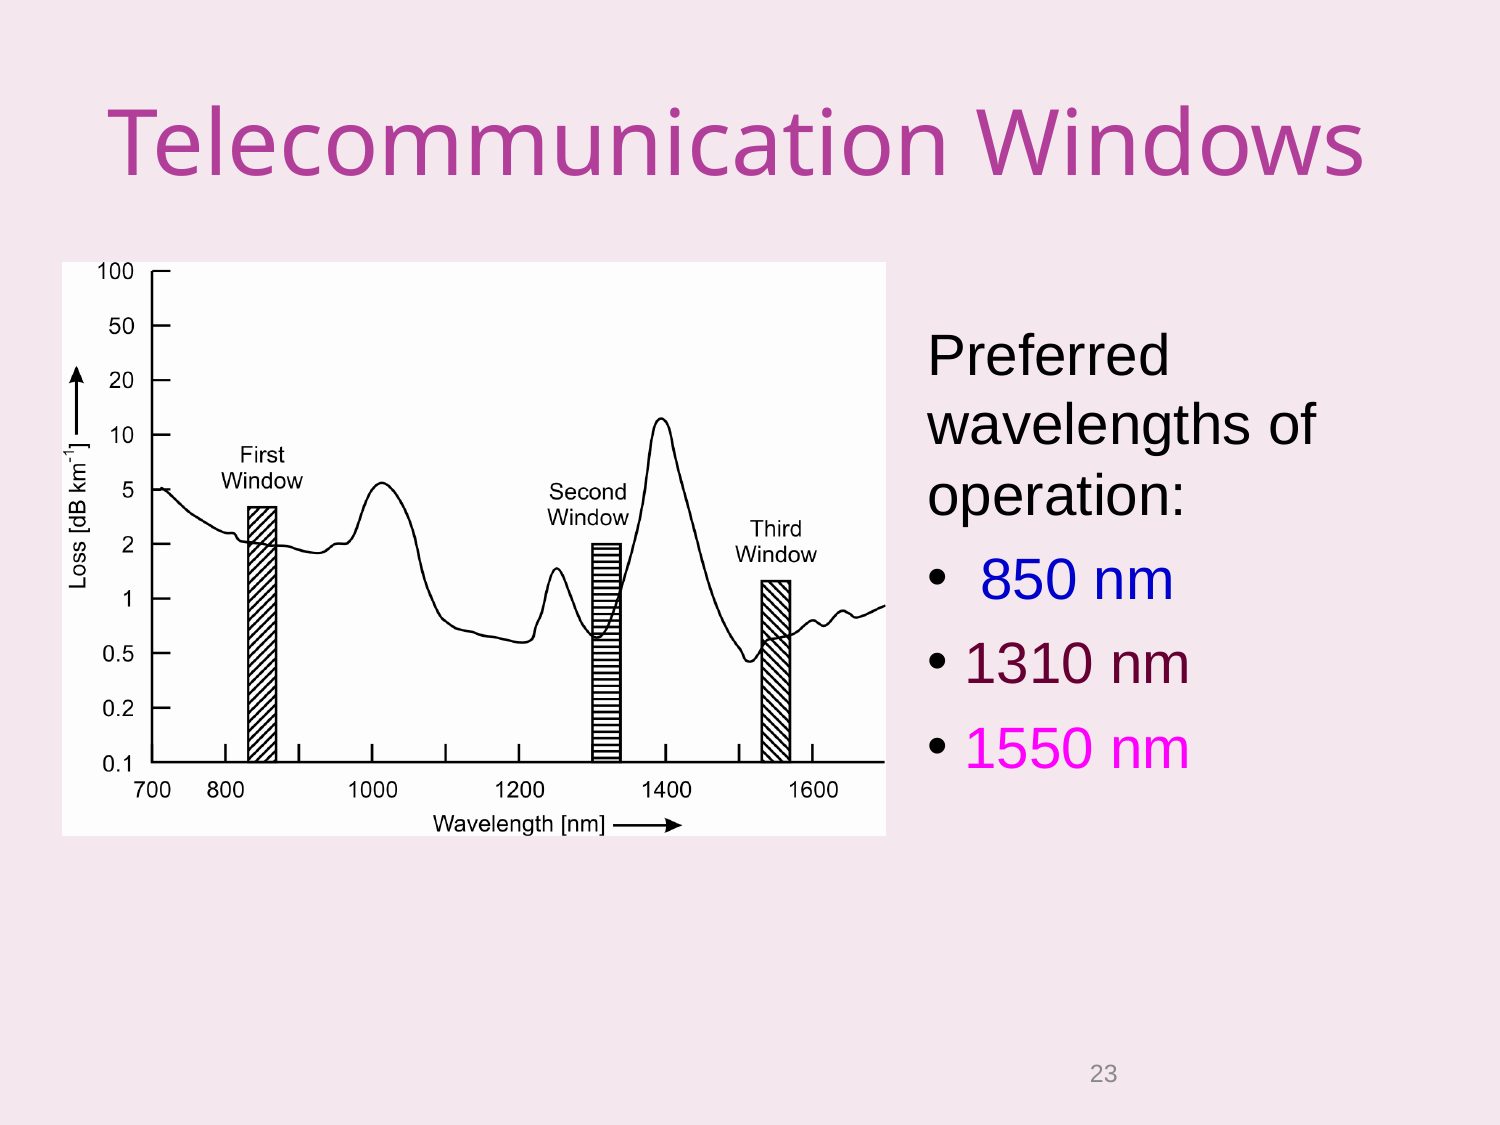

# Telecommunication Windows
Preferred wavelengths of operation:
 850 nm
 1310 nm
 1550 nm